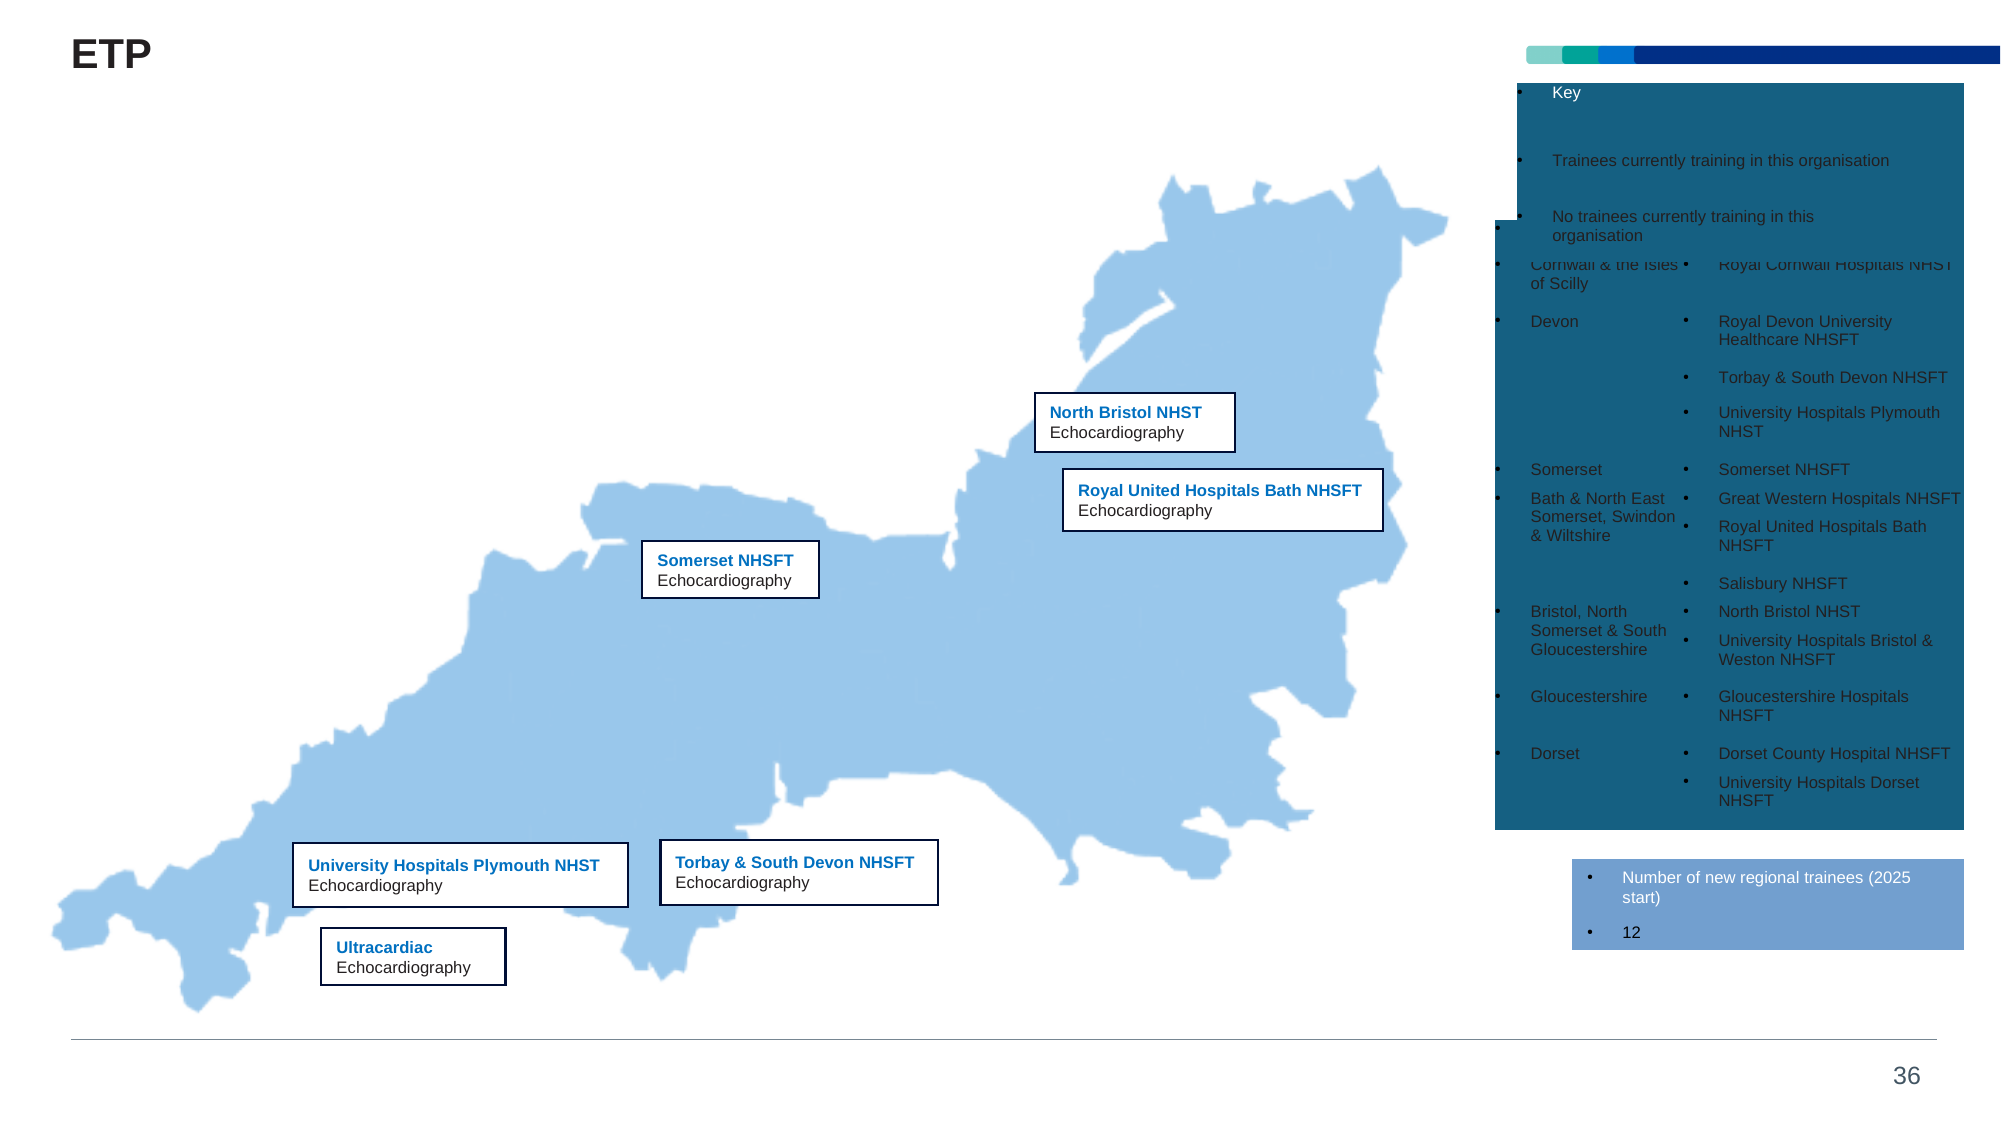

# ETP
| Key | |
| --- | --- |
| Trainees currently training in this organisation | |
| No trainees currently training in this organisation | |
| ICS | Organisation |
| --- | --- |
| Cornwall & the Isles of Scilly | Royal Cornwall Hospitals NHST |
| Devon | Royal Devon University Healthcare NHSFT |
| | Torbay & South Devon NHSFT |
| | University Hospitals Plymouth NHST |
| Somerset | Somerset NHSFT |
| Bath & North East Somerset, Swindon & Wiltshire | Great Western Hospitals NHSFT |
| | Royal United Hospitals Bath NHSFT |
| | Salisbury NHSFT |
| Bristol, North Somerset & South Gloucestershire | North Bristol NHST |
| | University Hospitals Bristol & Weston NHSFT |
| Gloucestershire | Gloucestershire Hospitals NHSFT |
| Dorset | Dorset County Hospital NHSFT |
| | University Hospitals Dorset NHSFT |
North Bristol NHST
Echocardiography
Royal United Hospitals Bath NHSFT
Echocardiography
Somerset NHSFT
Echocardiography
Torbay & South Devon NHSFT
Echocardiography
University Hospitals Plymouth NHST
Echocardiography
| Number of new regional trainees (2025 start) |
| --- |
| 12 |
Ultracardiac
Echocardiography